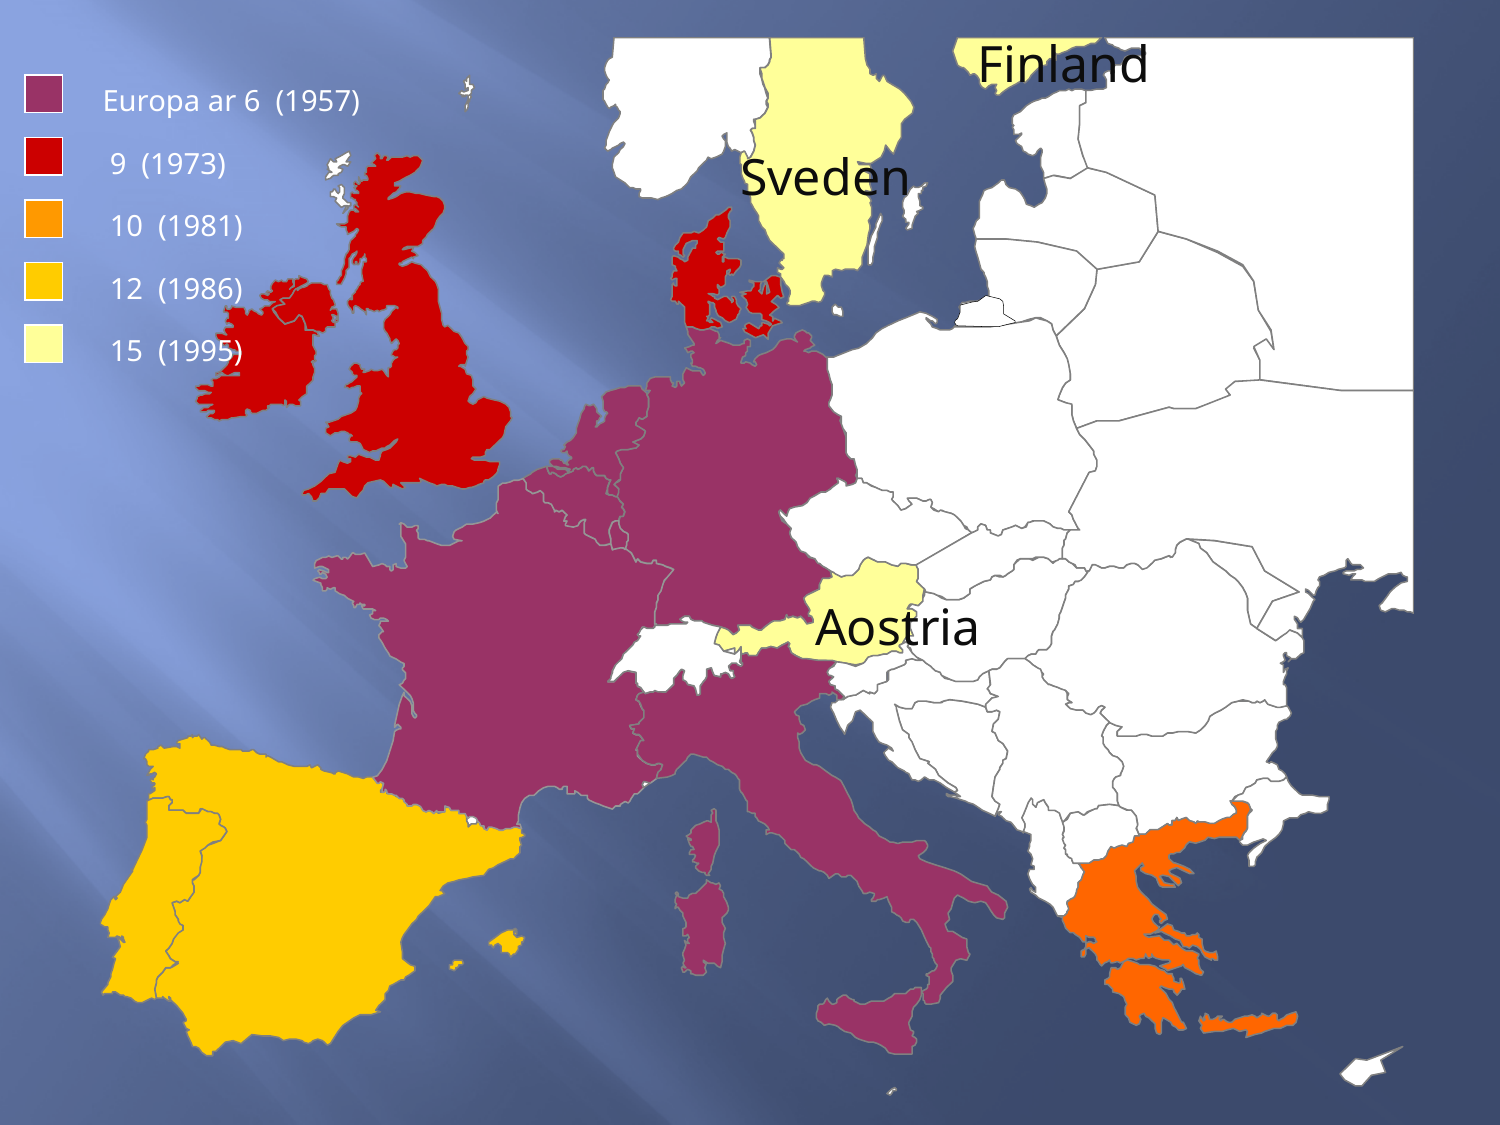

Finland
Europa ar 6 (1957)
 9 (1973)
Sveden
 10 (1981)
 12 (1986)
 15 (1995)
Aostria